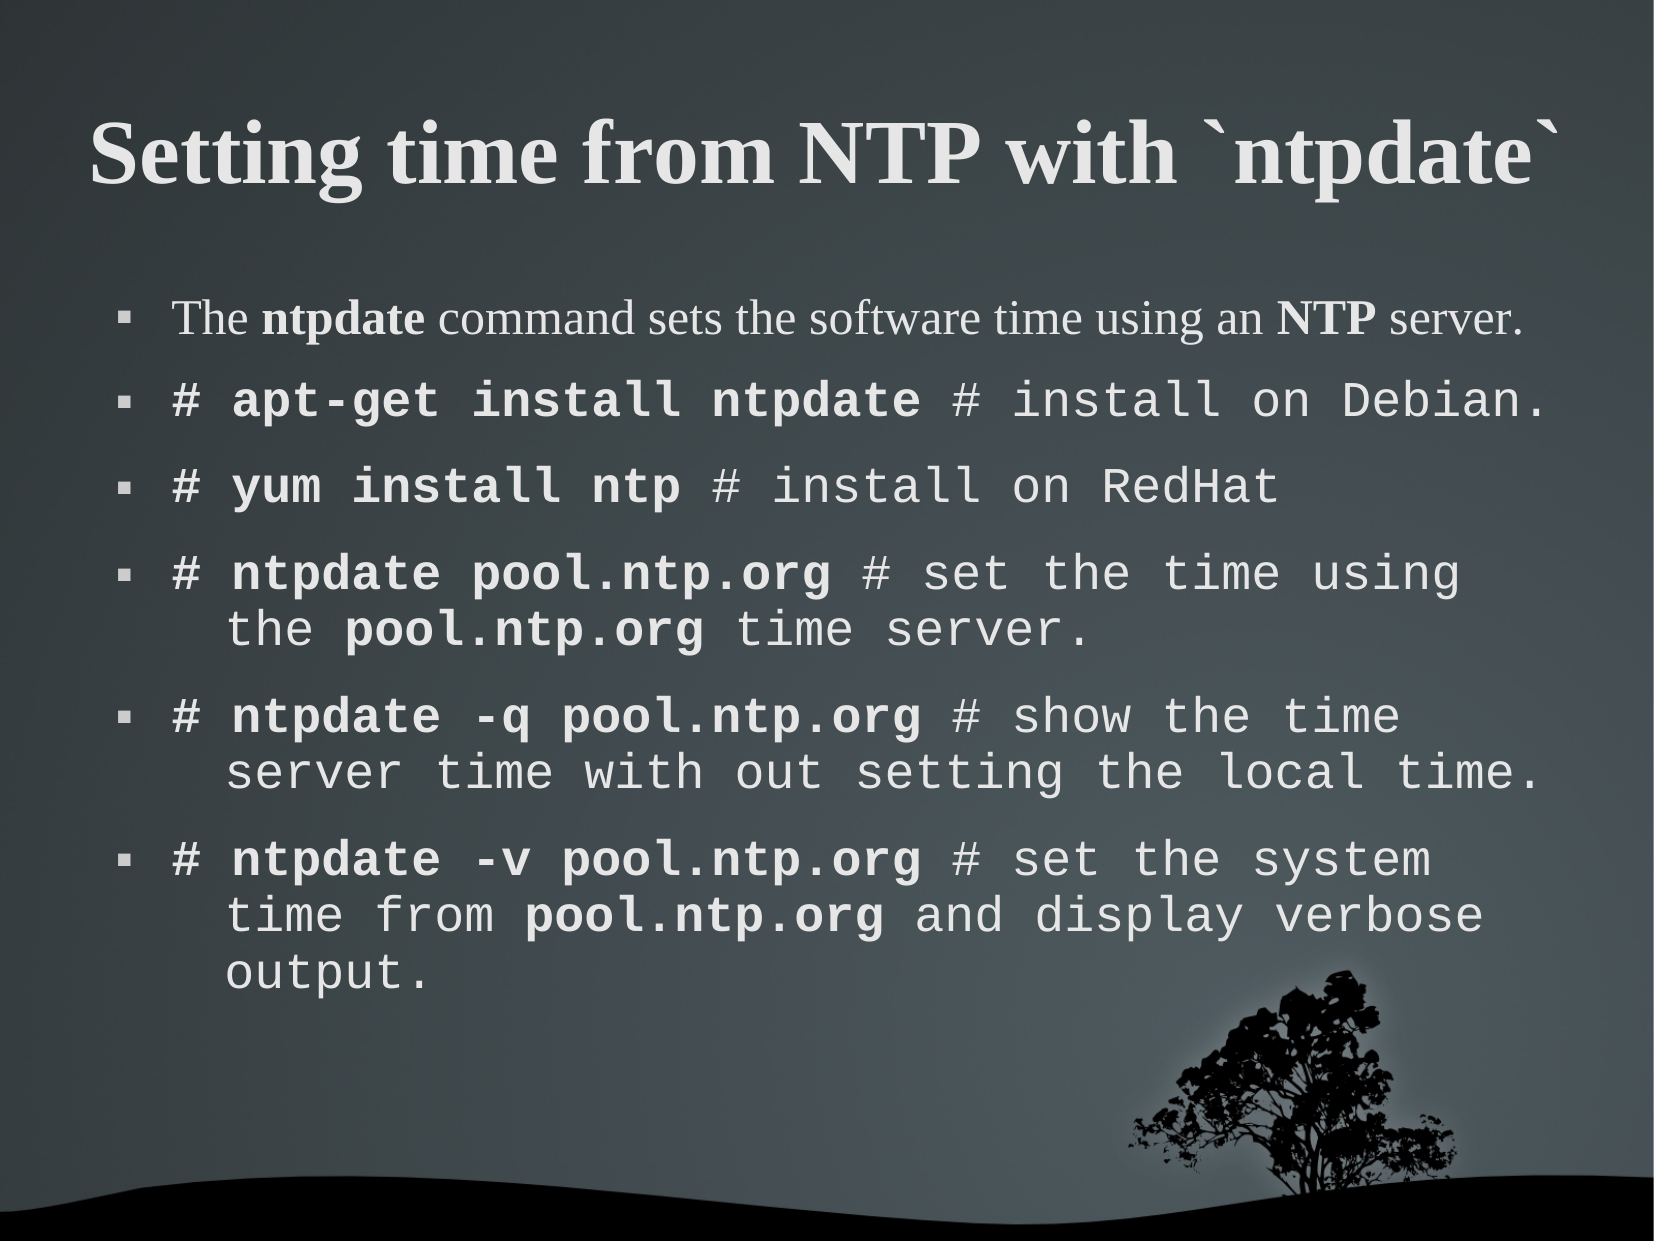

# Setting time from NTP with `ntpdate`
The ntpdate command sets the software time using an NTP server.
# apt-get install ntpdate # install on Debian.
# yum install ntp # install on RedHat
# ntpdate pool.ntp.org # set the time using the pool.ntp.org time server.
# ntpdate -q pool.ntp.org # show the time server time with out setting the local time.
# ntpdate -v pool.ntp.org # set the system time from pool.ntp.org and display verbose output.